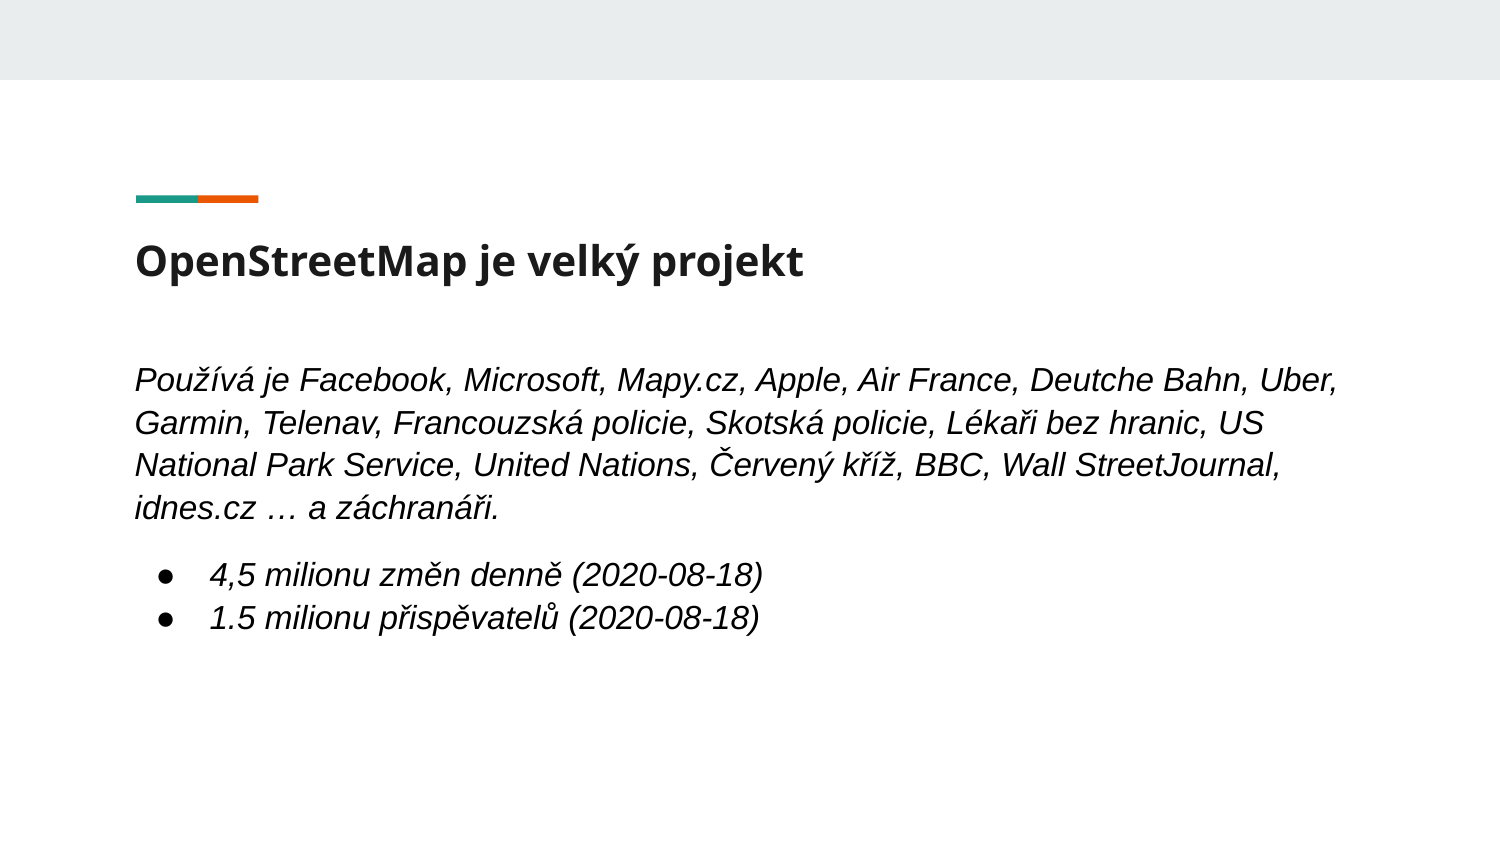

# OpenStreetMap je velký projekt
Používá je Facebook, Microsoft, Mapy.cz, Apple, Air France, Deutche Bahn, Uber, Garmin, Telenav, Francouzská policie, Skotská policie, Lékaři bez hranic, US National Park Service, United Nations, Červený kříž, BBC, Wall StreetJournal, idnes.cz … a záchranáři.
4,5 milionu změn denně (2020-08-18)
1.5 milionu přispěvatelů (2020-08-18)